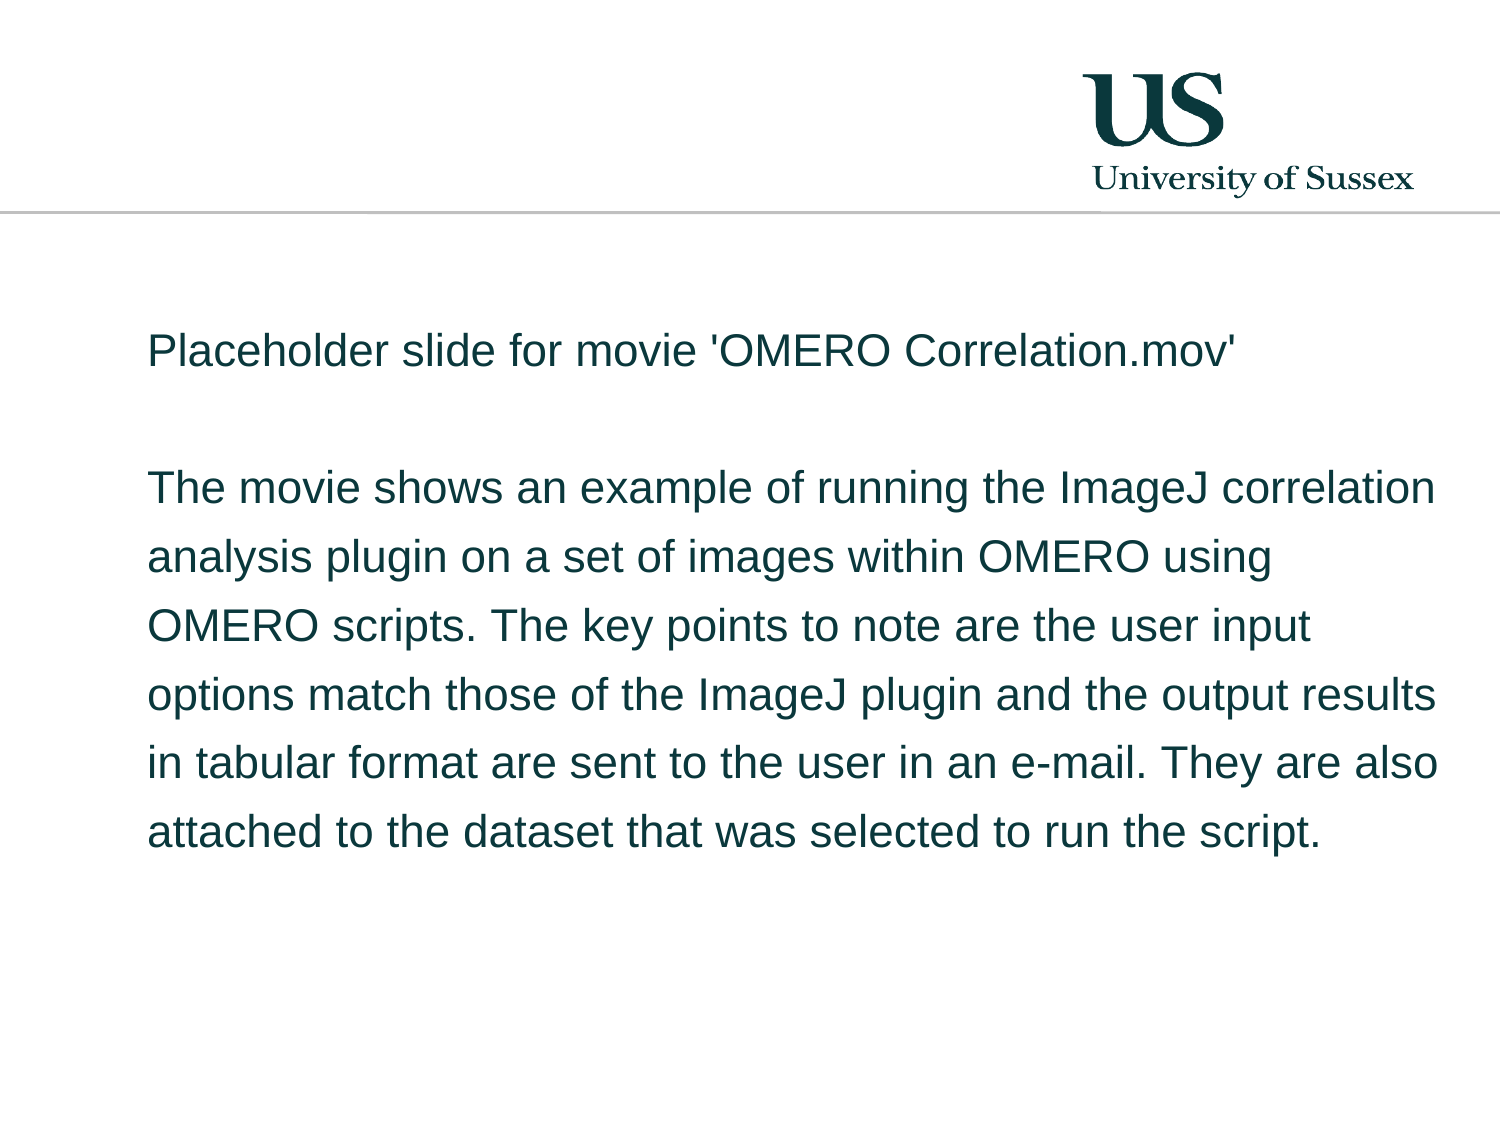

# Placeholder slide for movie 'OMERO Correlation.mov'
The movie shows an example of running the ImageJ correlation analysis plugin on a set of images within OMERO using OMERO scripts. The key points to note are the user input options match those of the ImageJ plugin and the output results in tabular format are sent to the user in an e-mail. They are also attached to the dataset that was selected to run the script.